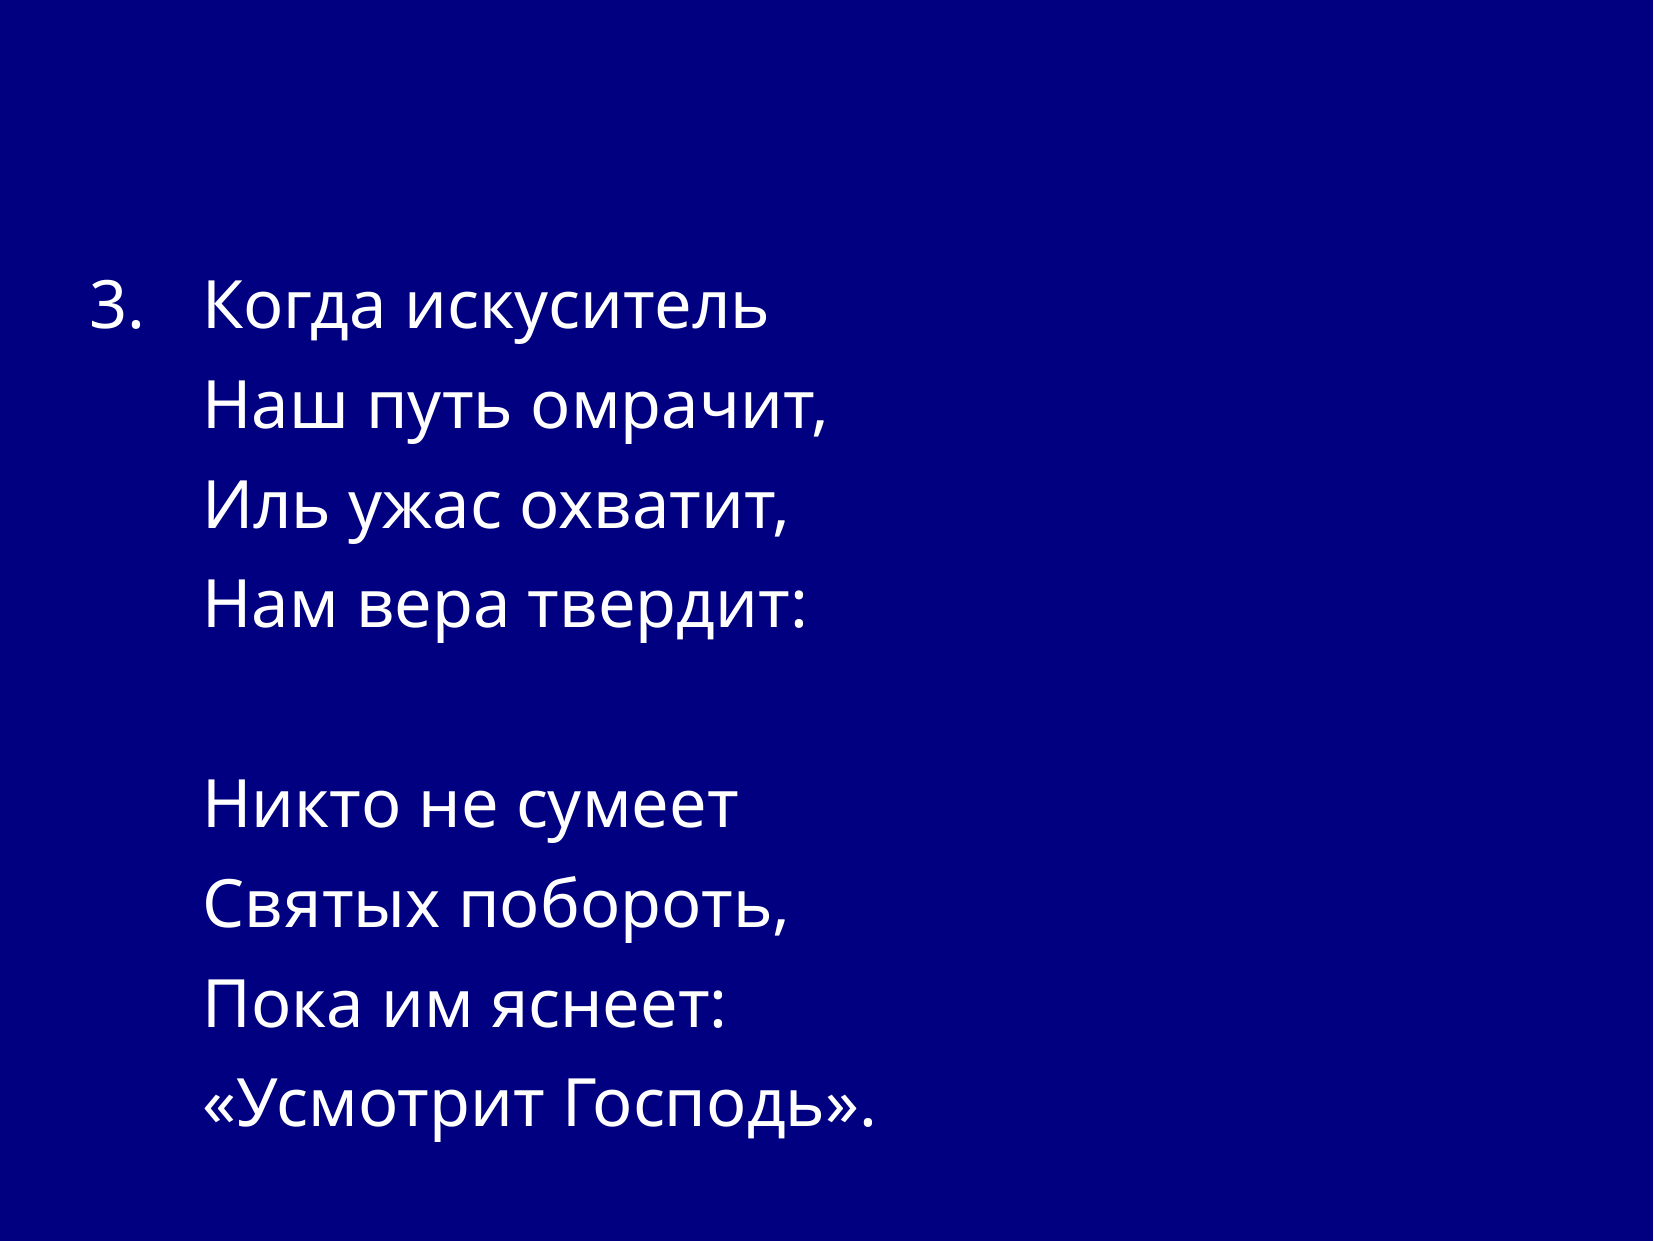

3.	Когда искуситель
	Наш путь омрачит,
	Иль ужас охватит,
	Нам вера твердит:
	Никто не сумеет
	Святых побороть,
	Пока им яснеет:
	«Усмотрит Господь».